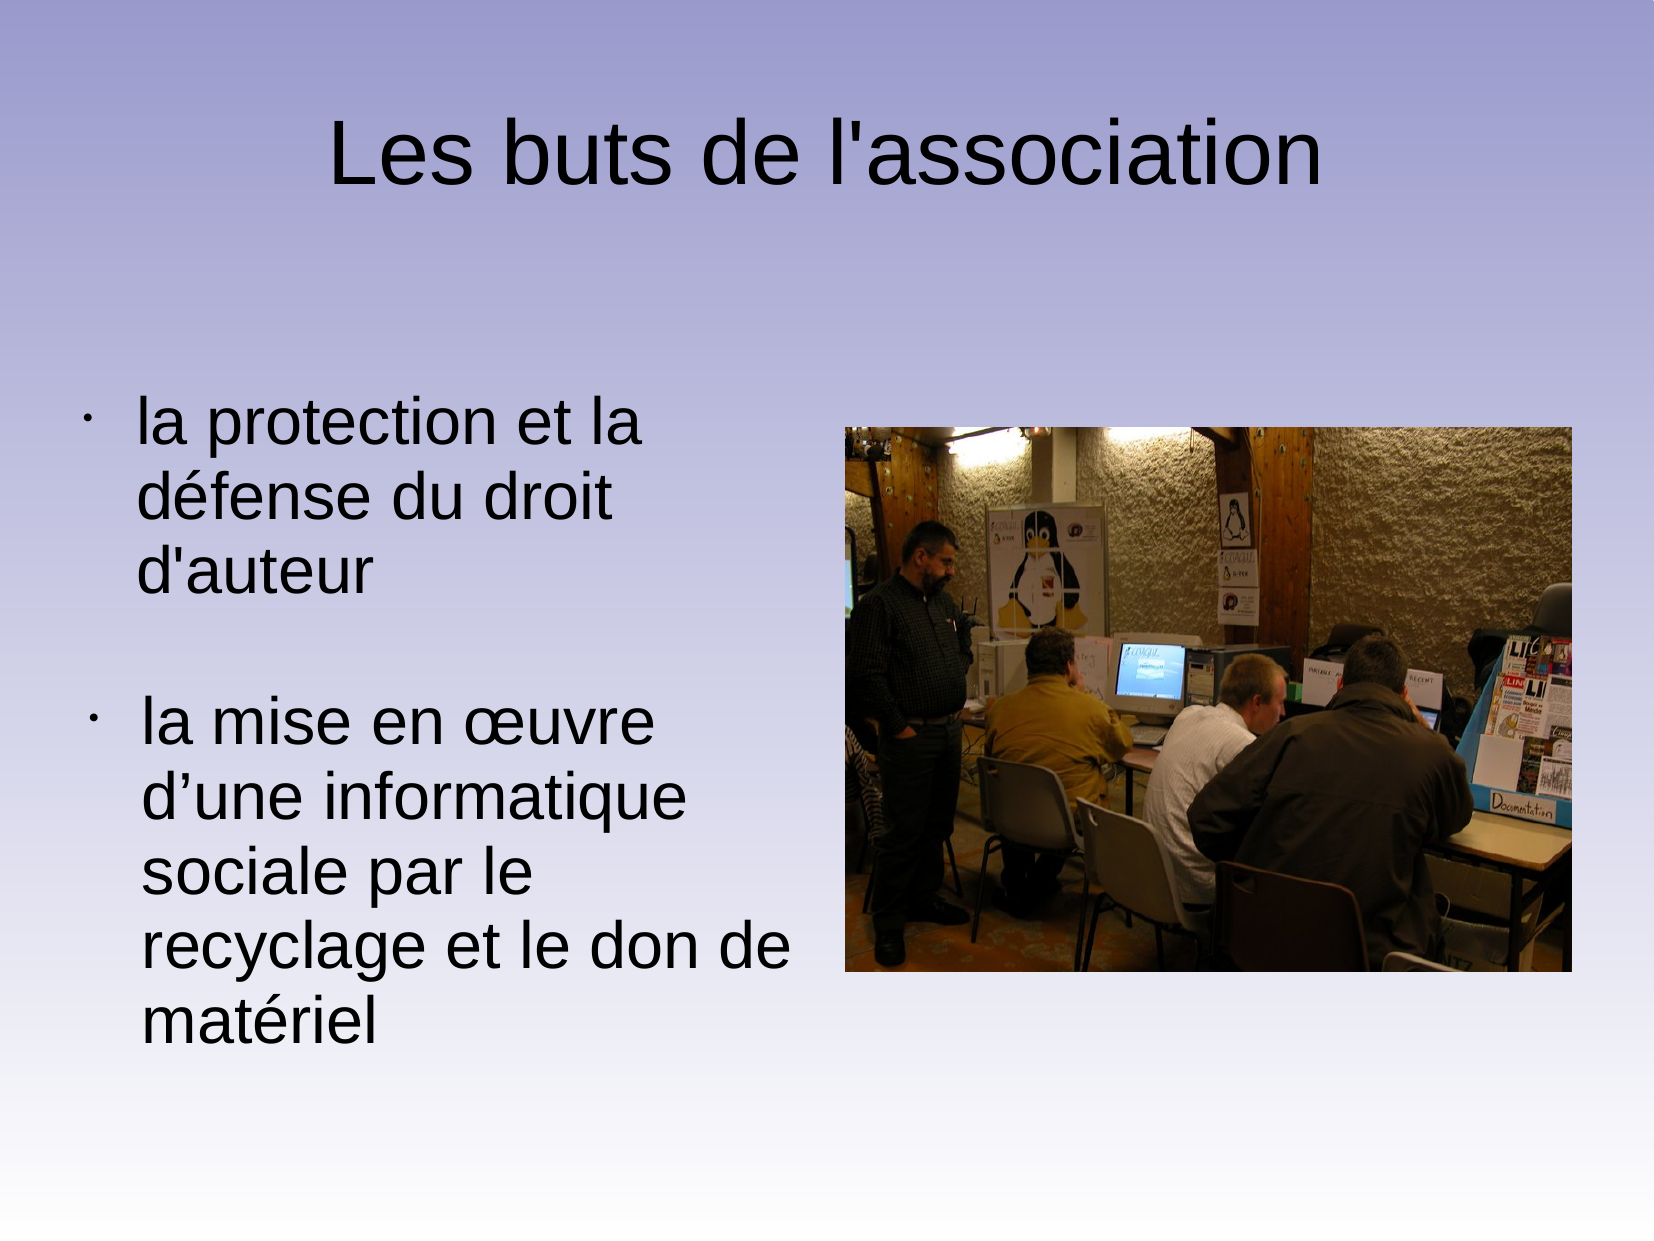

# Les buts de l'association
la protection et la défense du droit d'auteur
la mise en œuvre d’une informatique sociale par le recyclage et le don de matériel